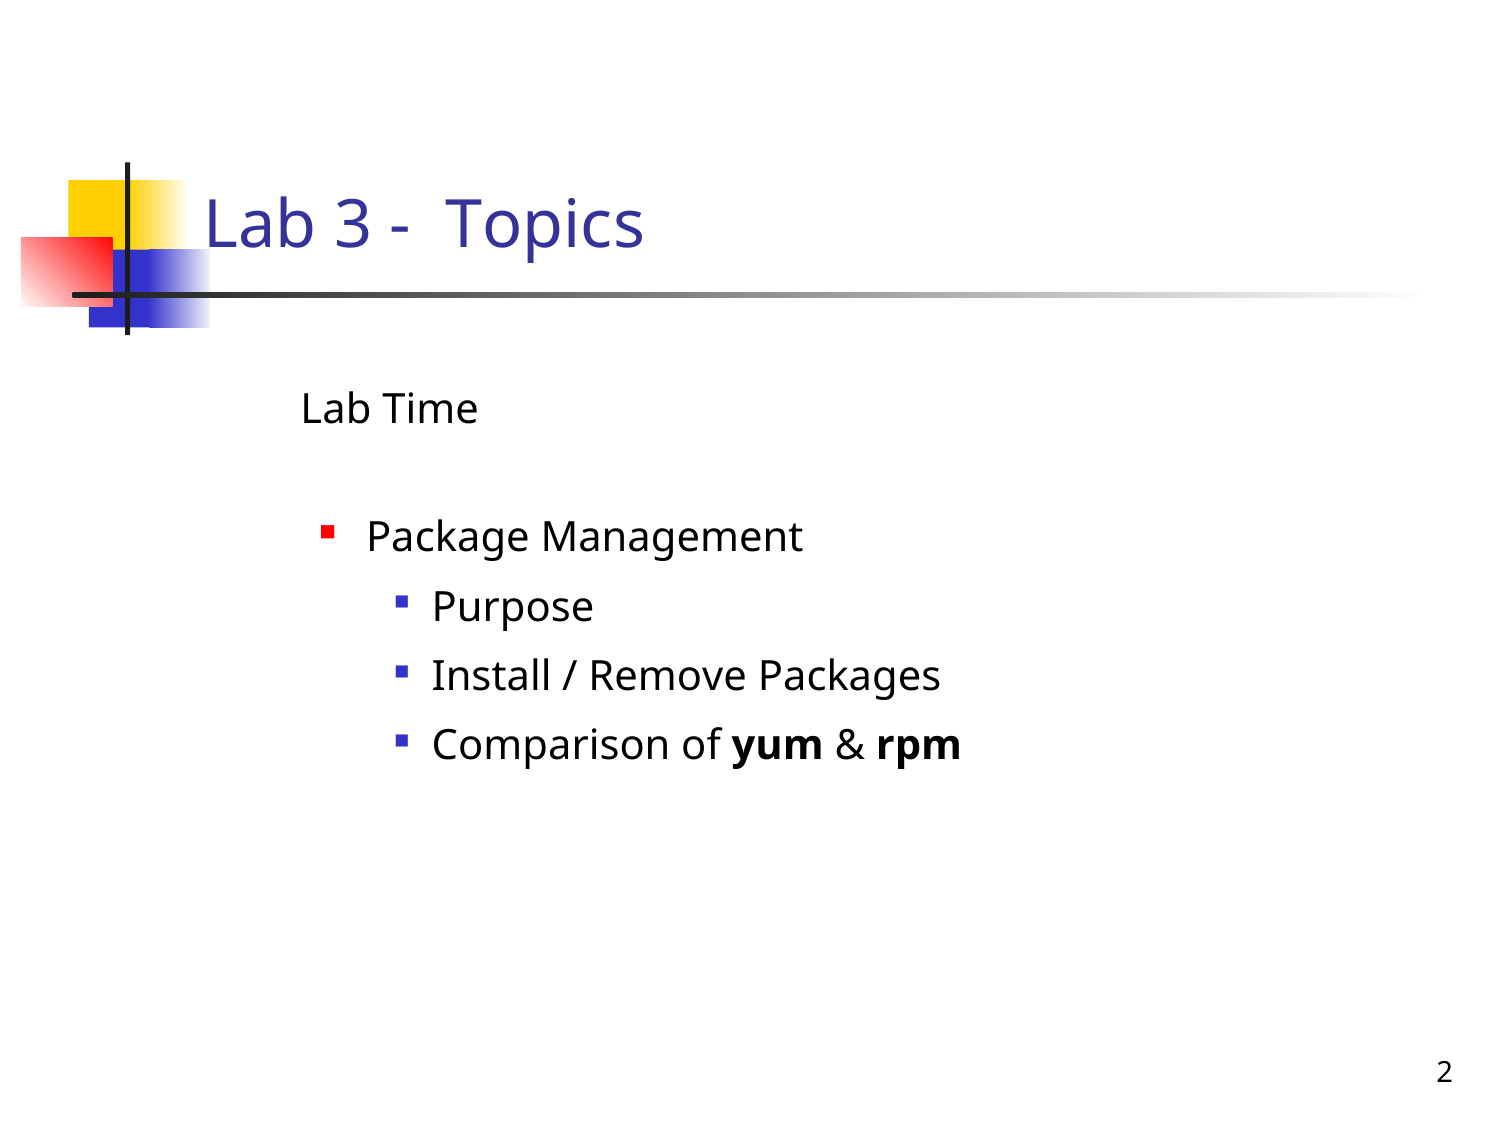

# Lab 3 - Topics
Lab Time
Package Management
Purpose
Install / Remove Packages
Comparison of yum & rpm
2